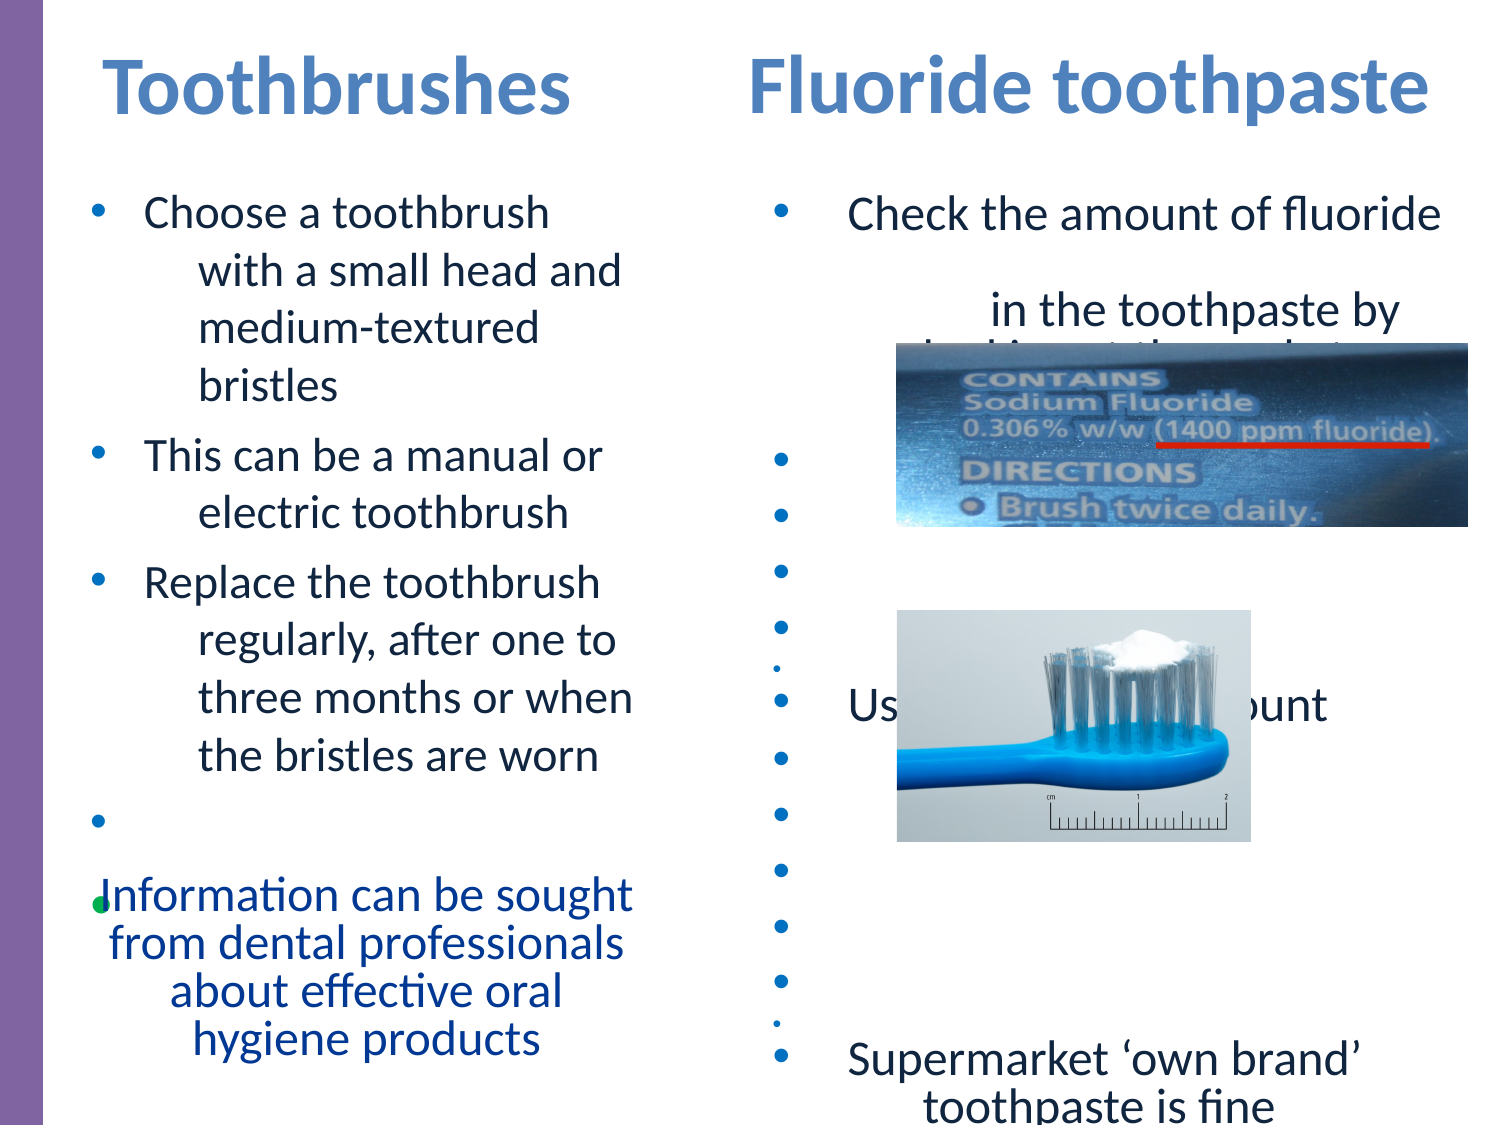

# Toothbrushes
 Fluoride toothpaste
Check the amount of fluoride in the toothpaste by looking at the packet or tube
Use a pea sized amount
Supermarket ‘own brand’ toothpaste is fine
Choose a toothbrush with a small head and medium-textured bristles
This can be a manual or electric toothbrush
Replace the toothbrush regularly, after one to three months or when the bristles are worn
Information can be sought from dental professionals about effective oral hygiene products